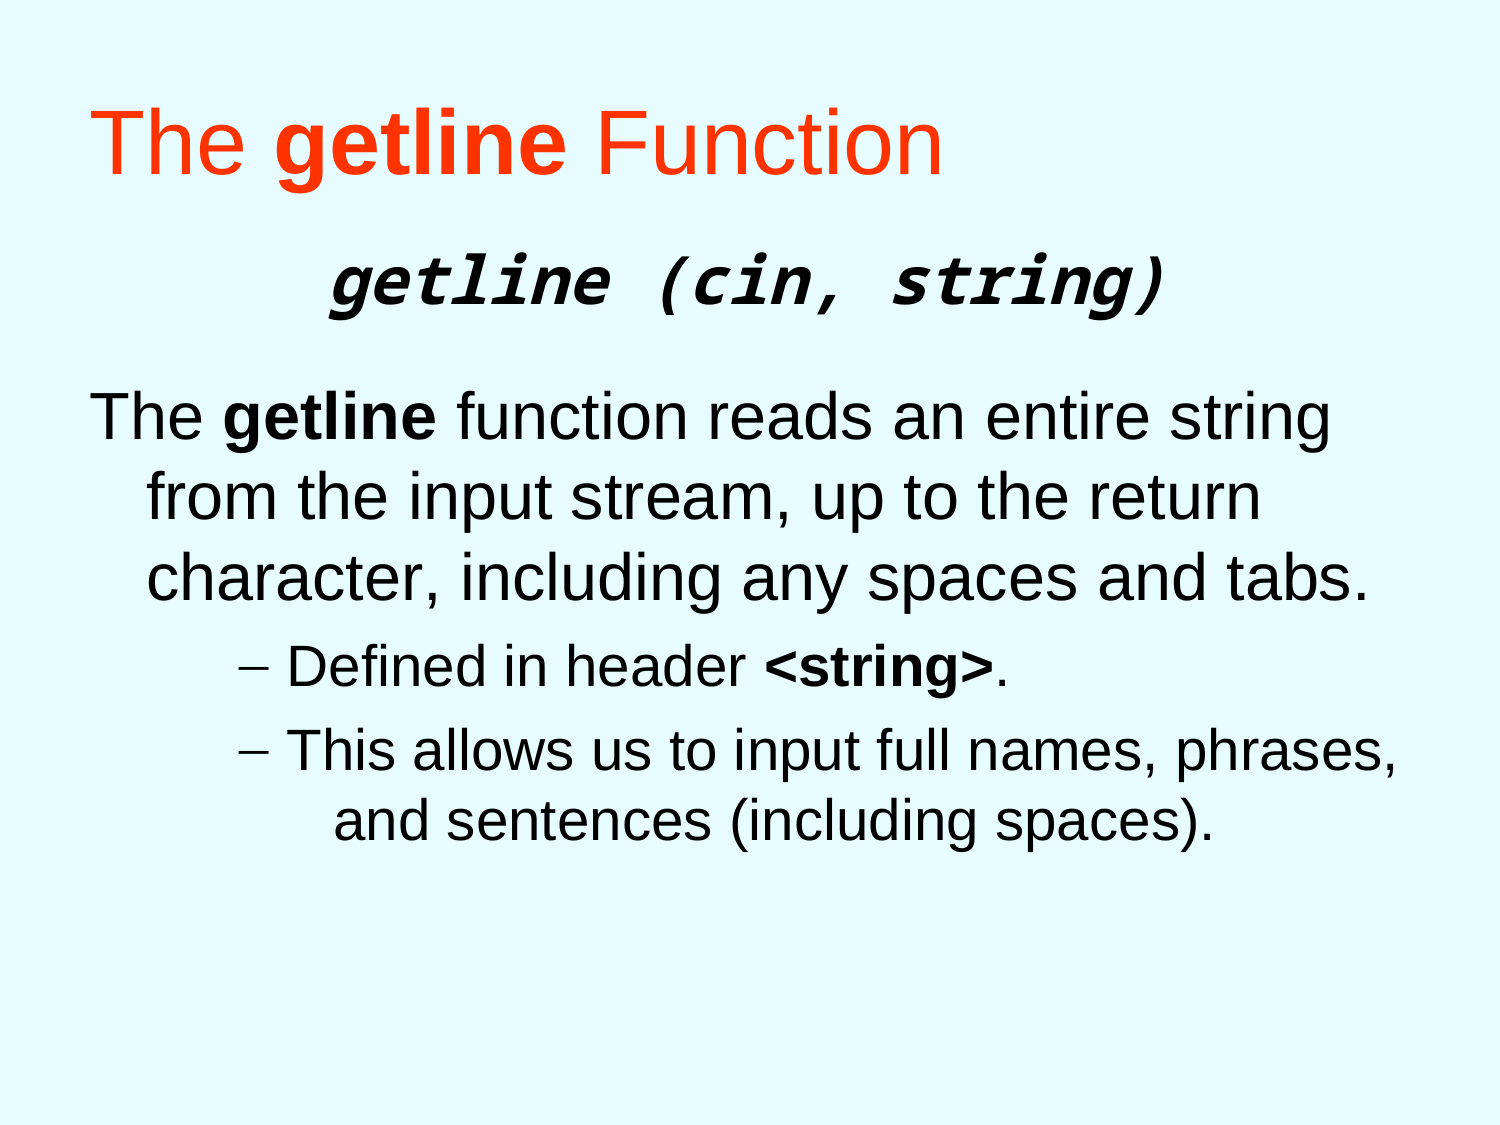

# The getline Function
getline (cin, string)
The getline function reads an entire string from the input stream, up to the return character, including any spaces and tabs.
Defined in header <string>.
This allows us to input full names, phrases, and sentences (including spaces).